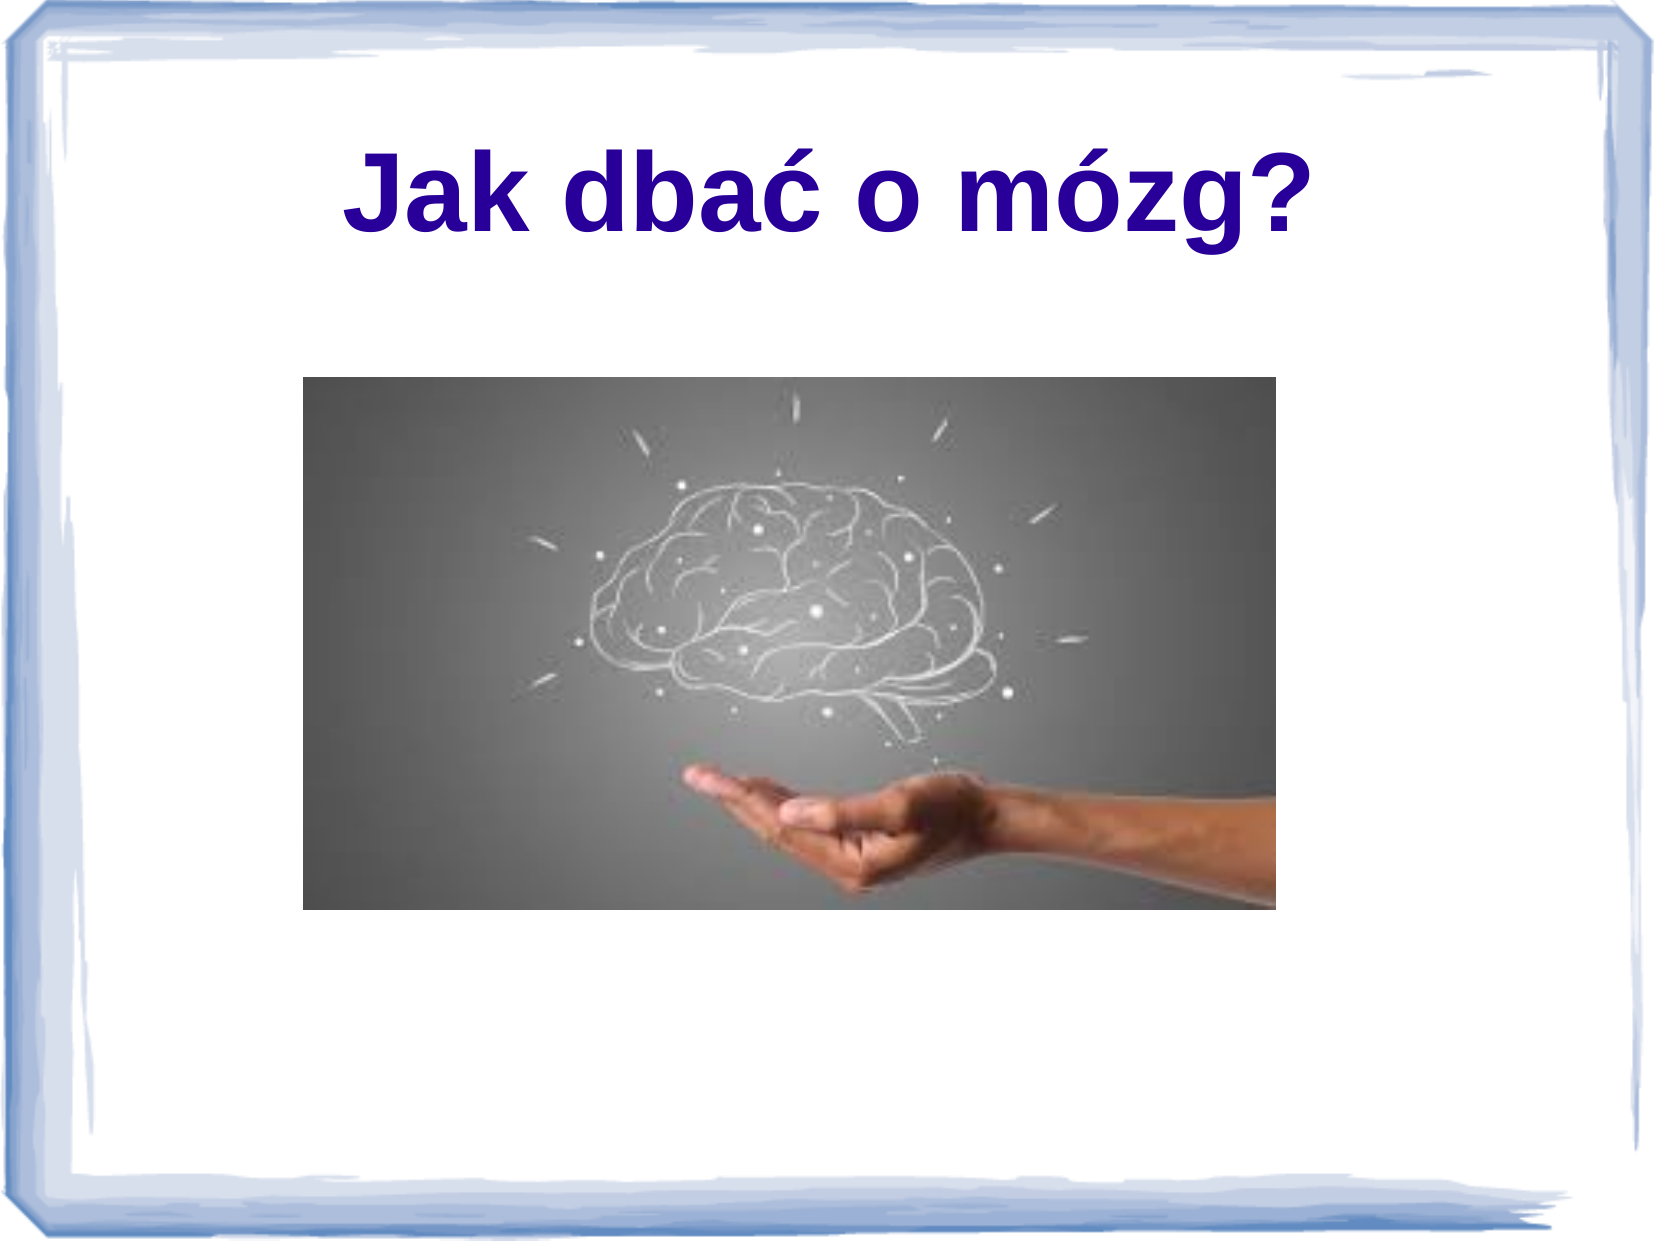

# Jak dbać o mózg?
Kinga Roszak